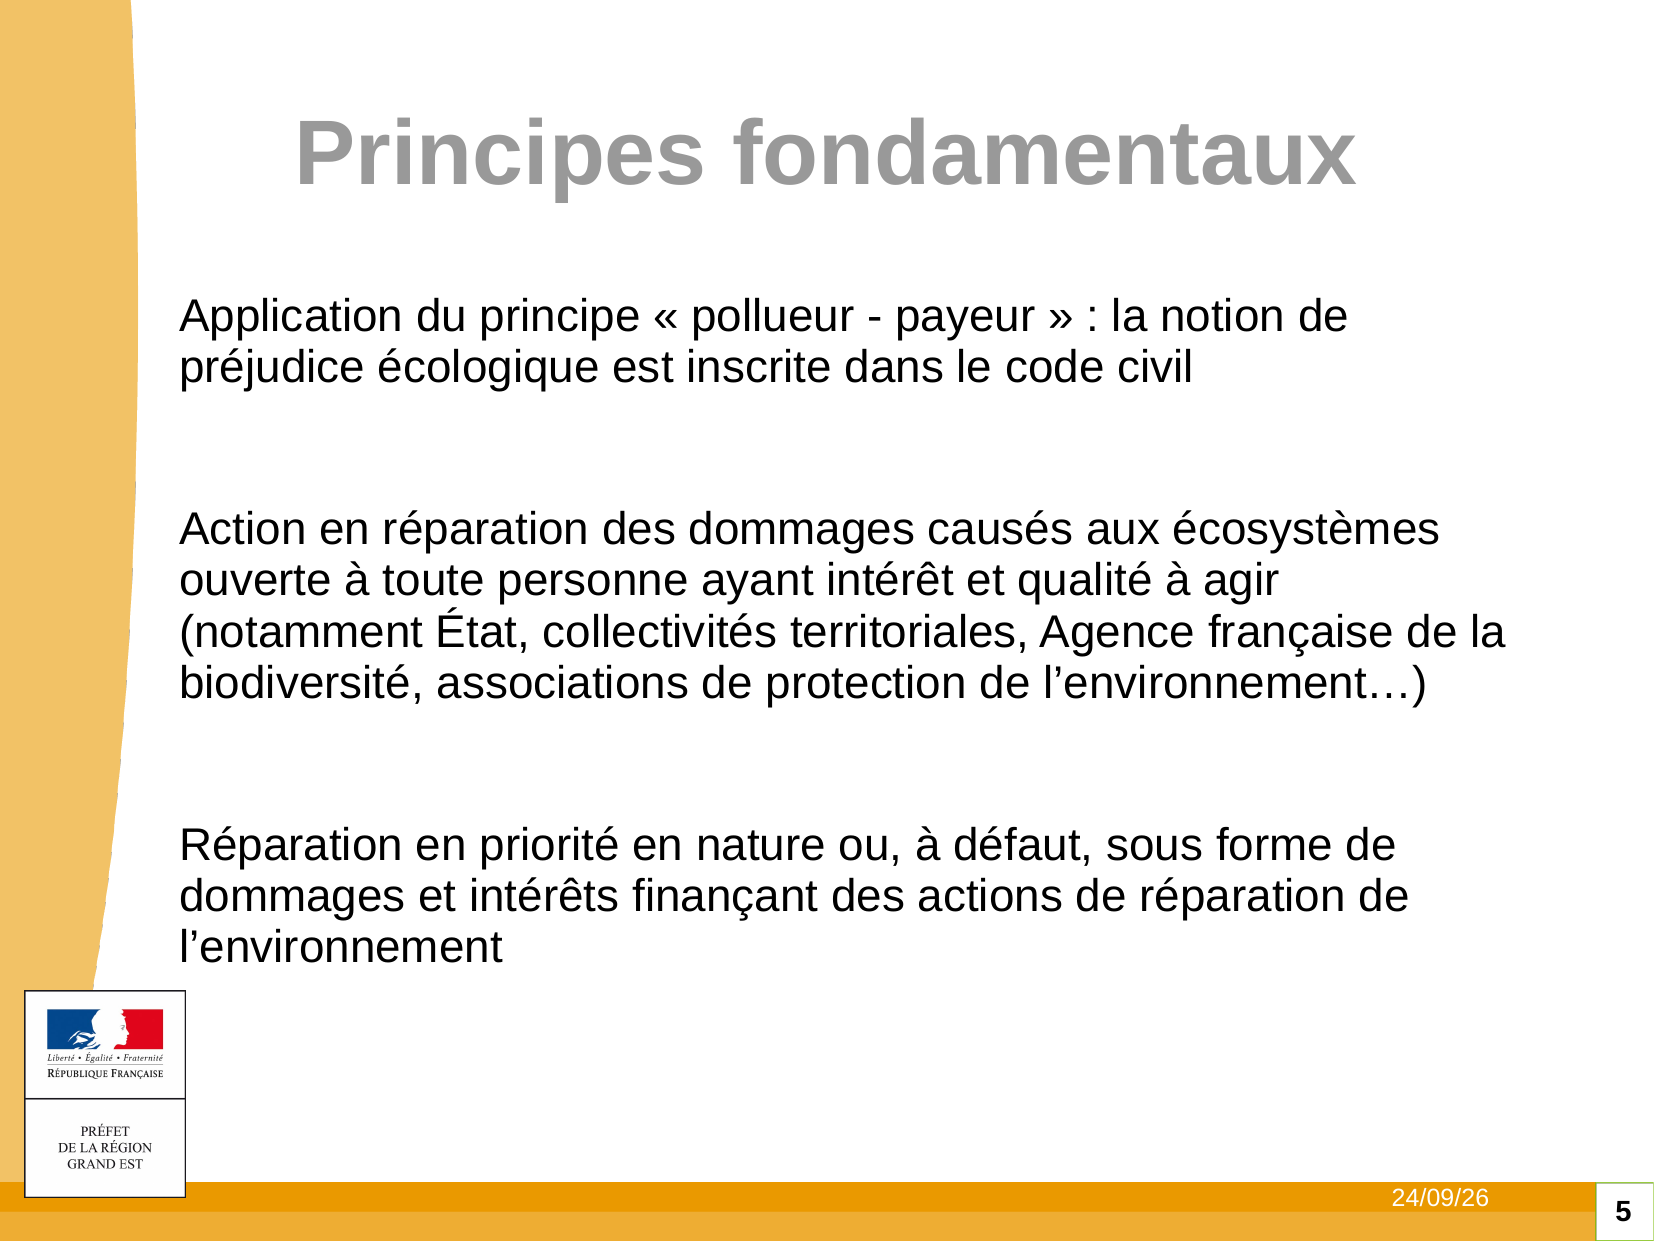

# Principes fondamentaux
Application du principe « pollueur - payeur » : la notion de préjudice écologique est inscrite dans le code civil
Action en réparation des dommages causés aux écosystèmes ouverte à toute personne ayant intérêt et qualité à agir (notamment État, collectivités territoriales, Agence française de la biodiversité, associations de protection de l’environnement…)
Réparation en priorité en nature ou, à défaut, sous forme de dommages et intérêts finançant des actions de réparation de l’environnement
5